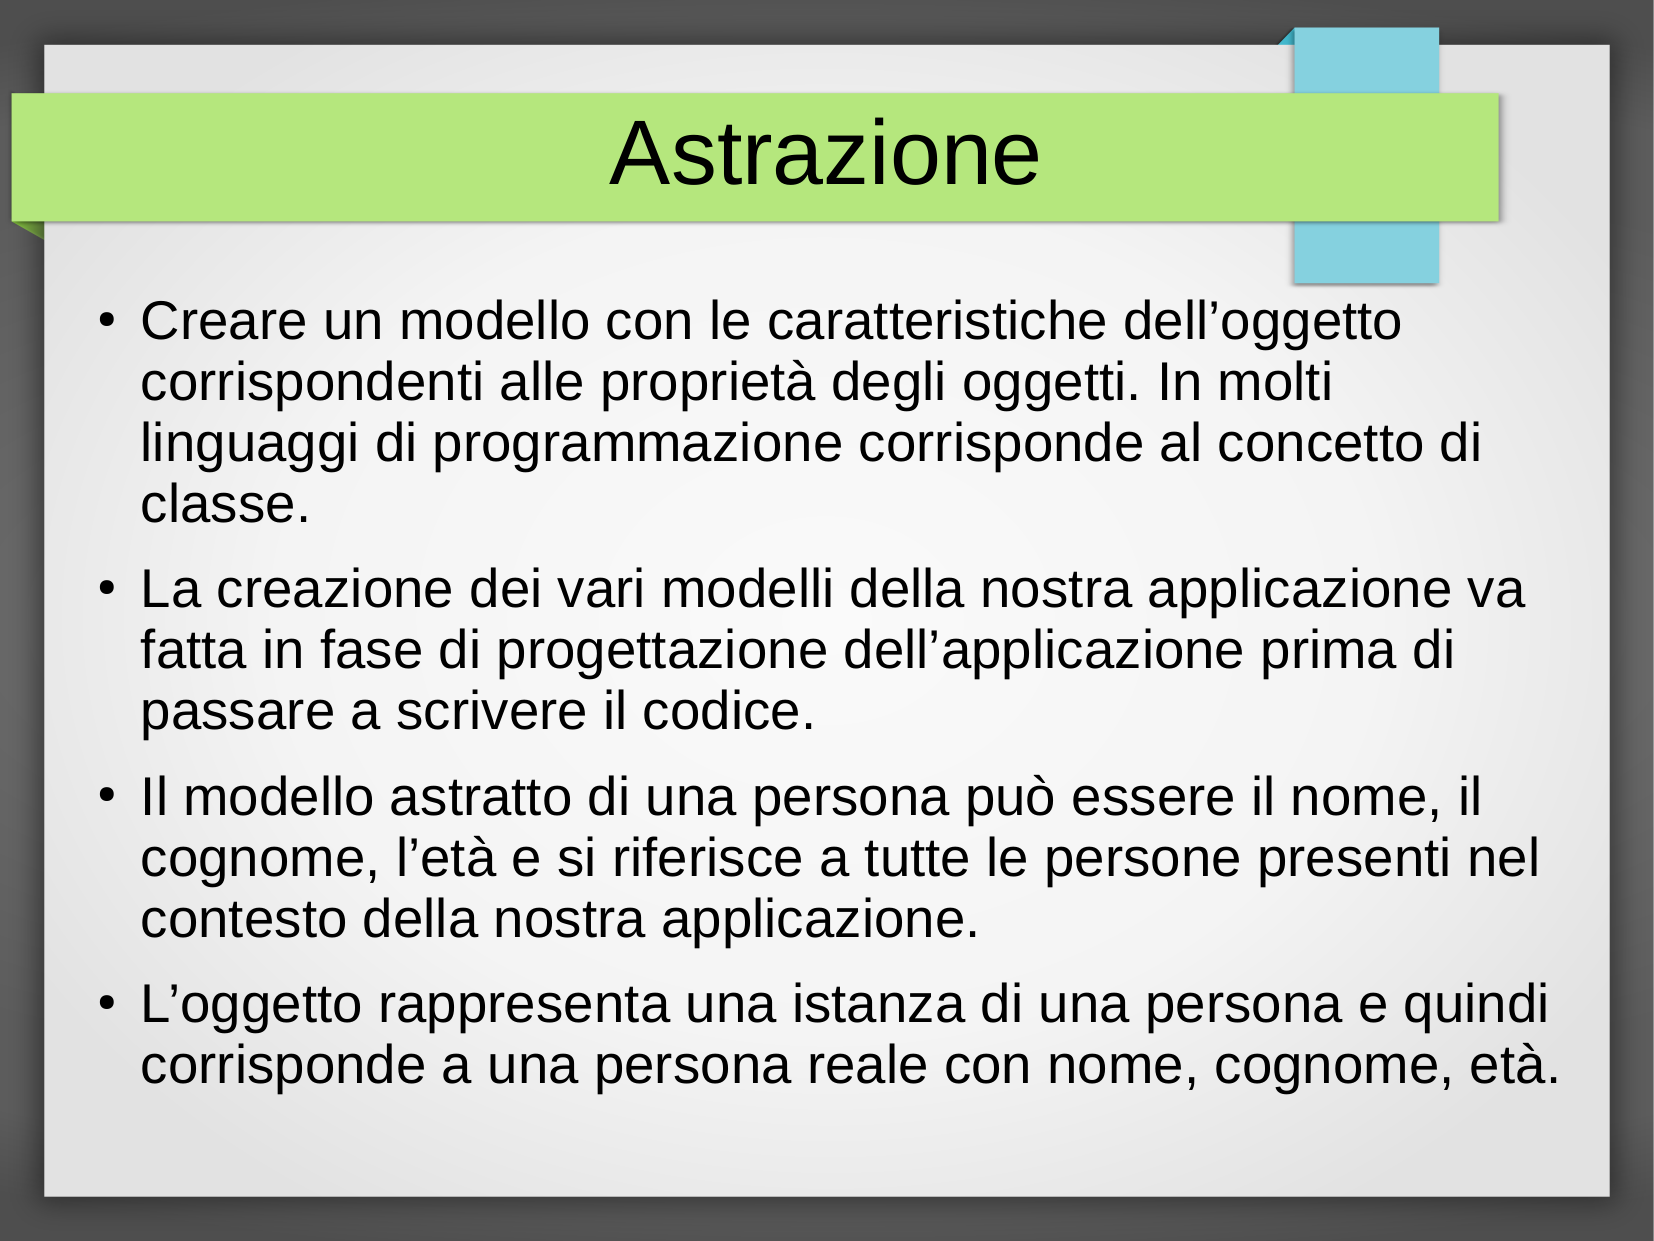

# Astrazione
Creare un modello con le caratteristiche dell’oggetto corrispondenti alle proprietà degli oggetti. In molti linguaggi di programmazione corrisponde al concetto di classe.
La creazione dei vari modelli della nostra applicazione va fatta in fase di progettazione dell’applicazione prima di passare a scrivere il codice.
Il modello astratto di una persona può essere il nome, il cognome, l’età e si riferisce a tutte le persone presenti nel contesto della nostra applicazione.
L’oggetto rappresenta una istanza di una persona e quindi corrisponde a una persona reale con nome, cognome, età.